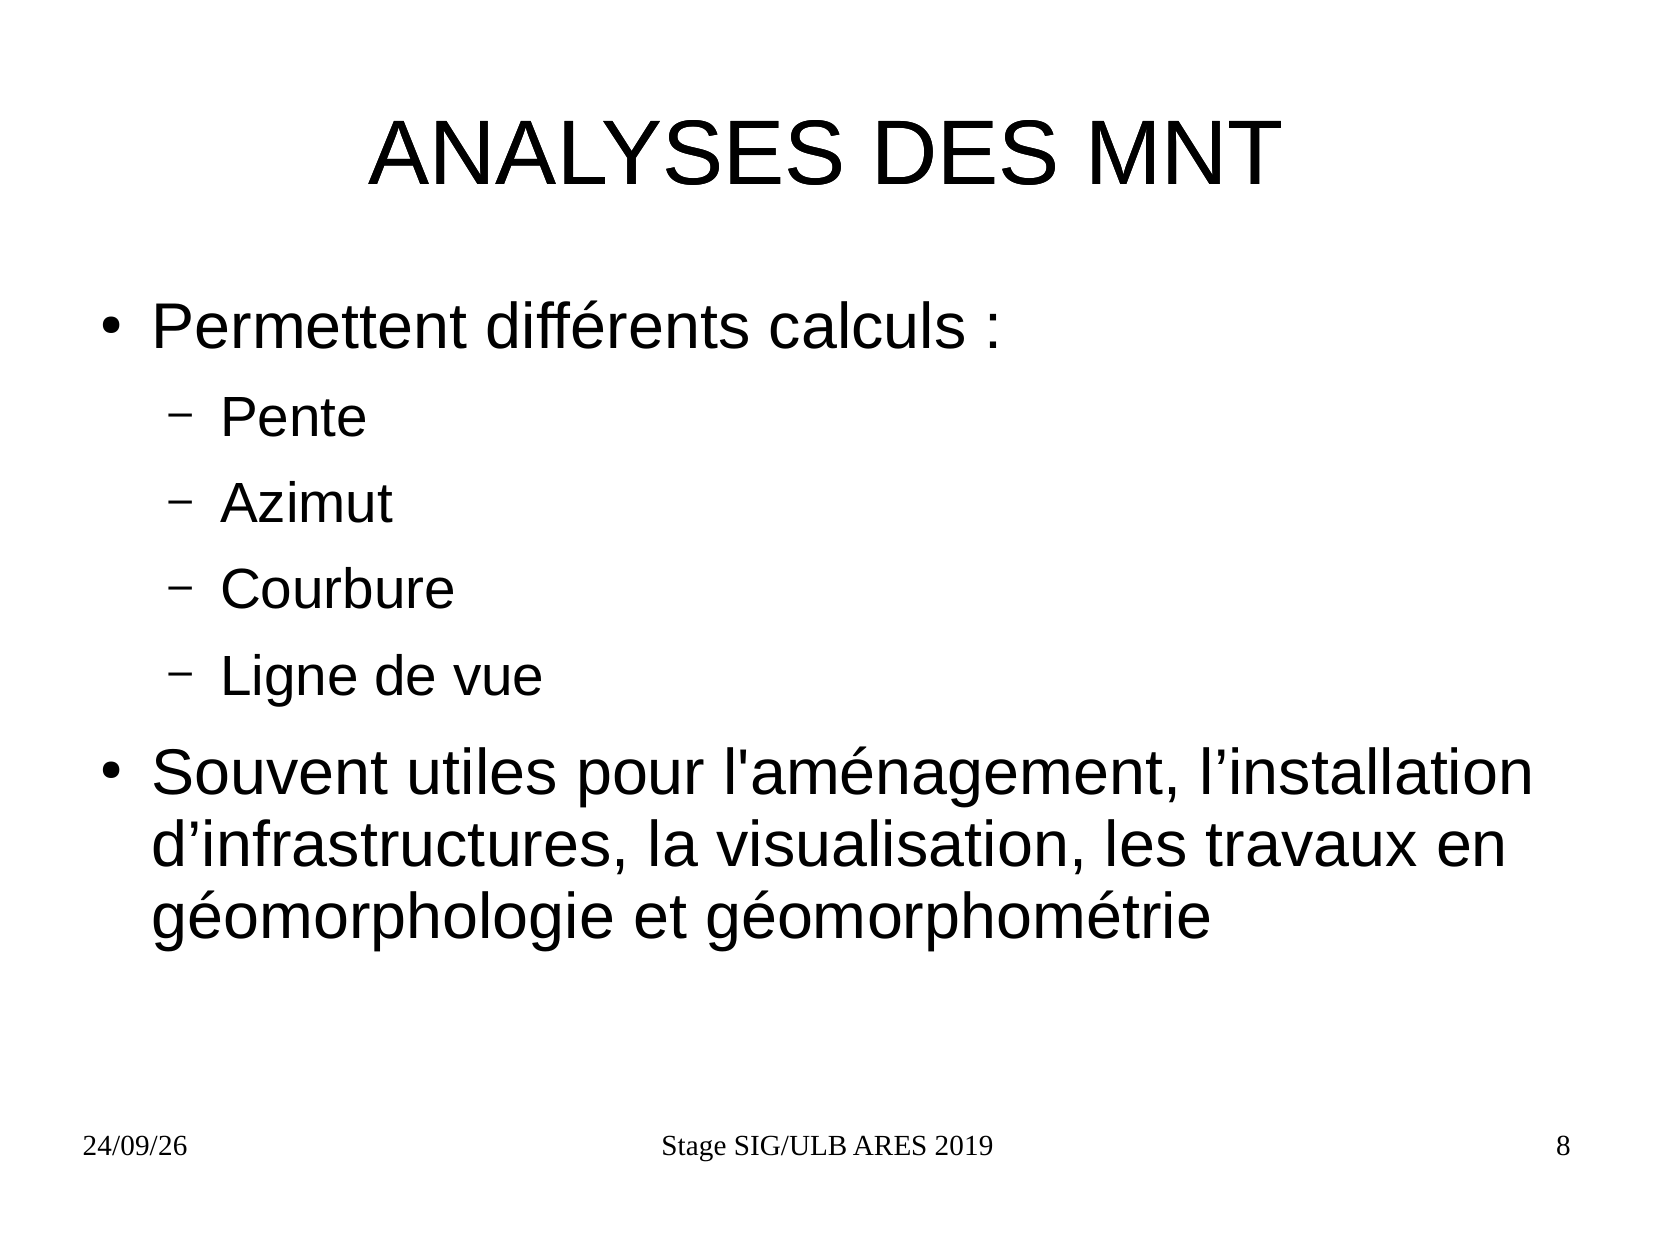

# ANALYSES DES MNT
ANALYSES DES MNT
Permettent différents calculs :
Pente
Azimut
Courbure
Ligne de vue
Souvent utiles pour l'aménagement, l’installation d’infrastructures, la visualisation, les travaux en géomorphologie et géomorphométrie
Stage SIG/ULB ARES 2019
8